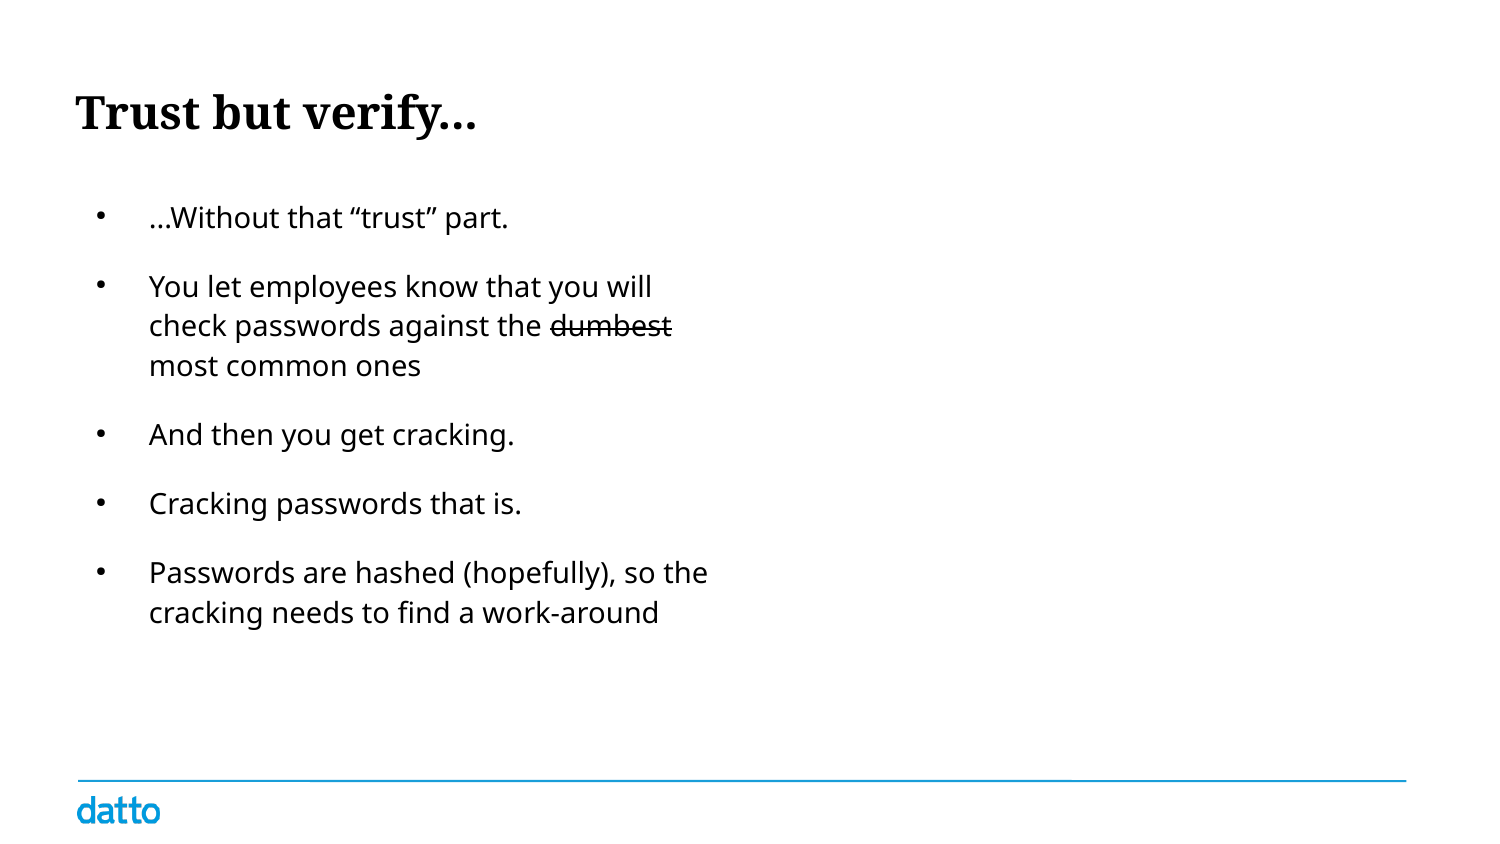

# Trust but verify...
...Without that “trust” part.
You let employees know that you will check passwords against the dumbest most common ones
And then you get cracking.
Cracking passwords that is.
Passwords are hashed (hopefully), so the cracking needs to find a work-around